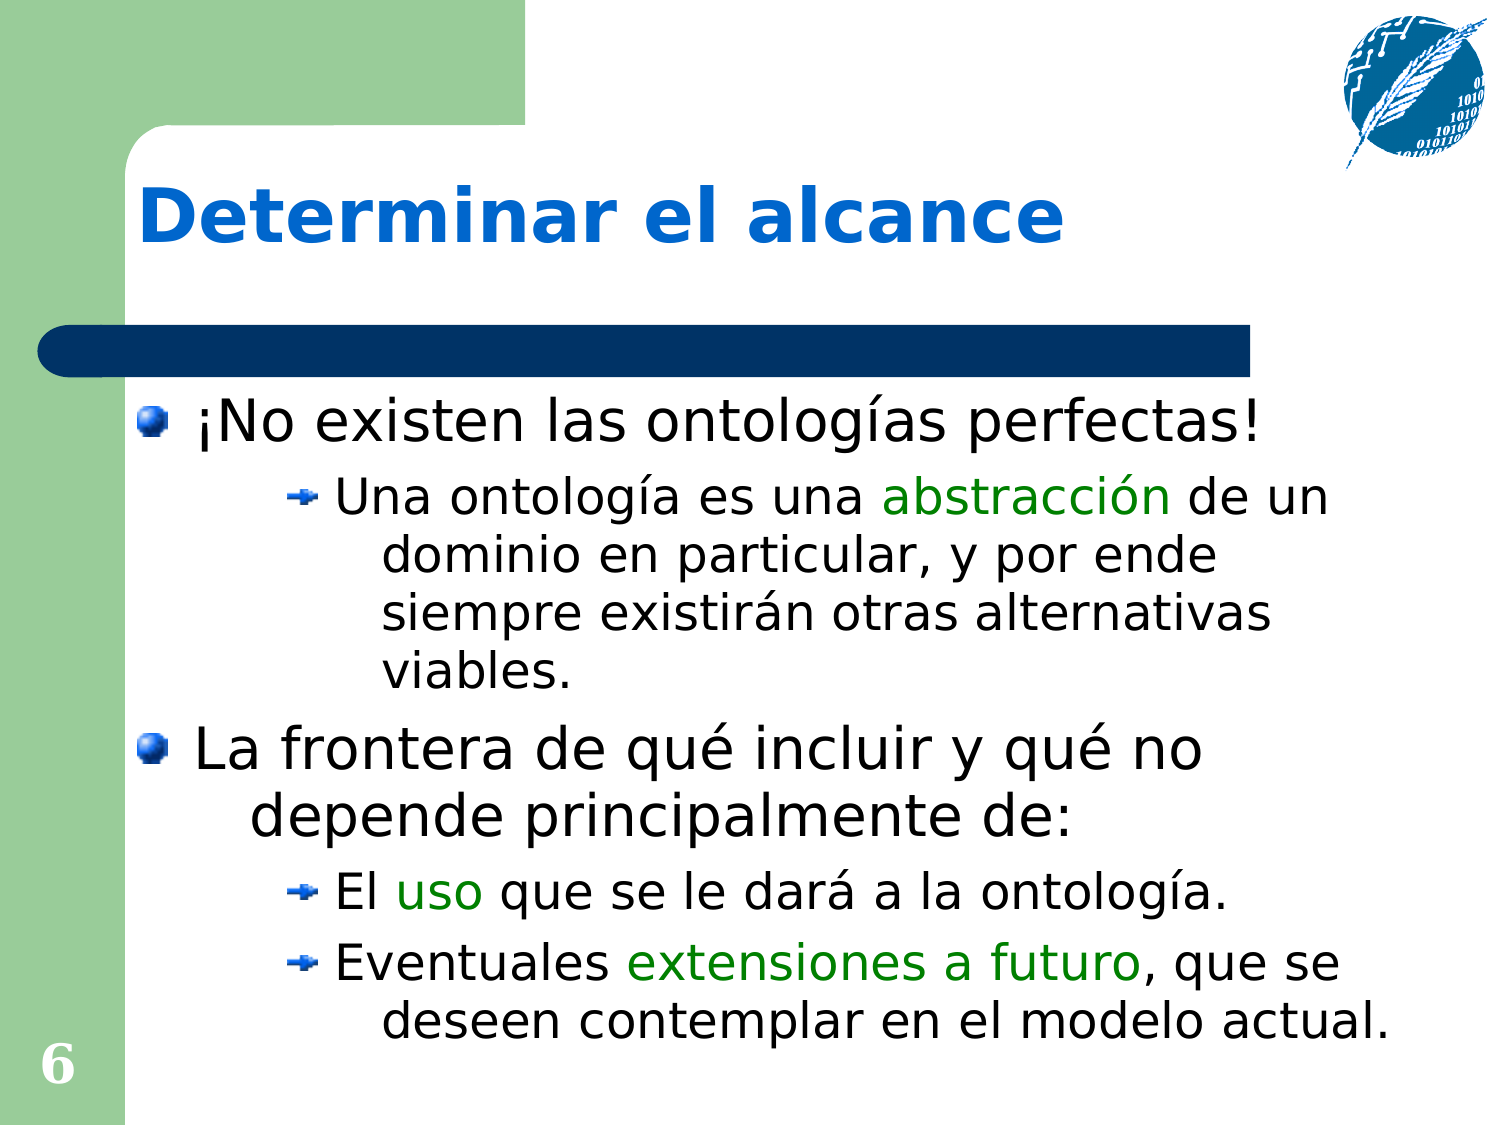

# Determinar el alcance
¡No existen las ontologías perfectas!
Una ontología es una abstracción de un dominio en particular, y por ende siempre existirán otras alternativas viables.
La frontera de qué incluir y qué no depende principalmente de:
El uso que se le dará a la ontología.
Eventuales extensiones a futuro, que se deseen contemplar en el modelo actual.
6